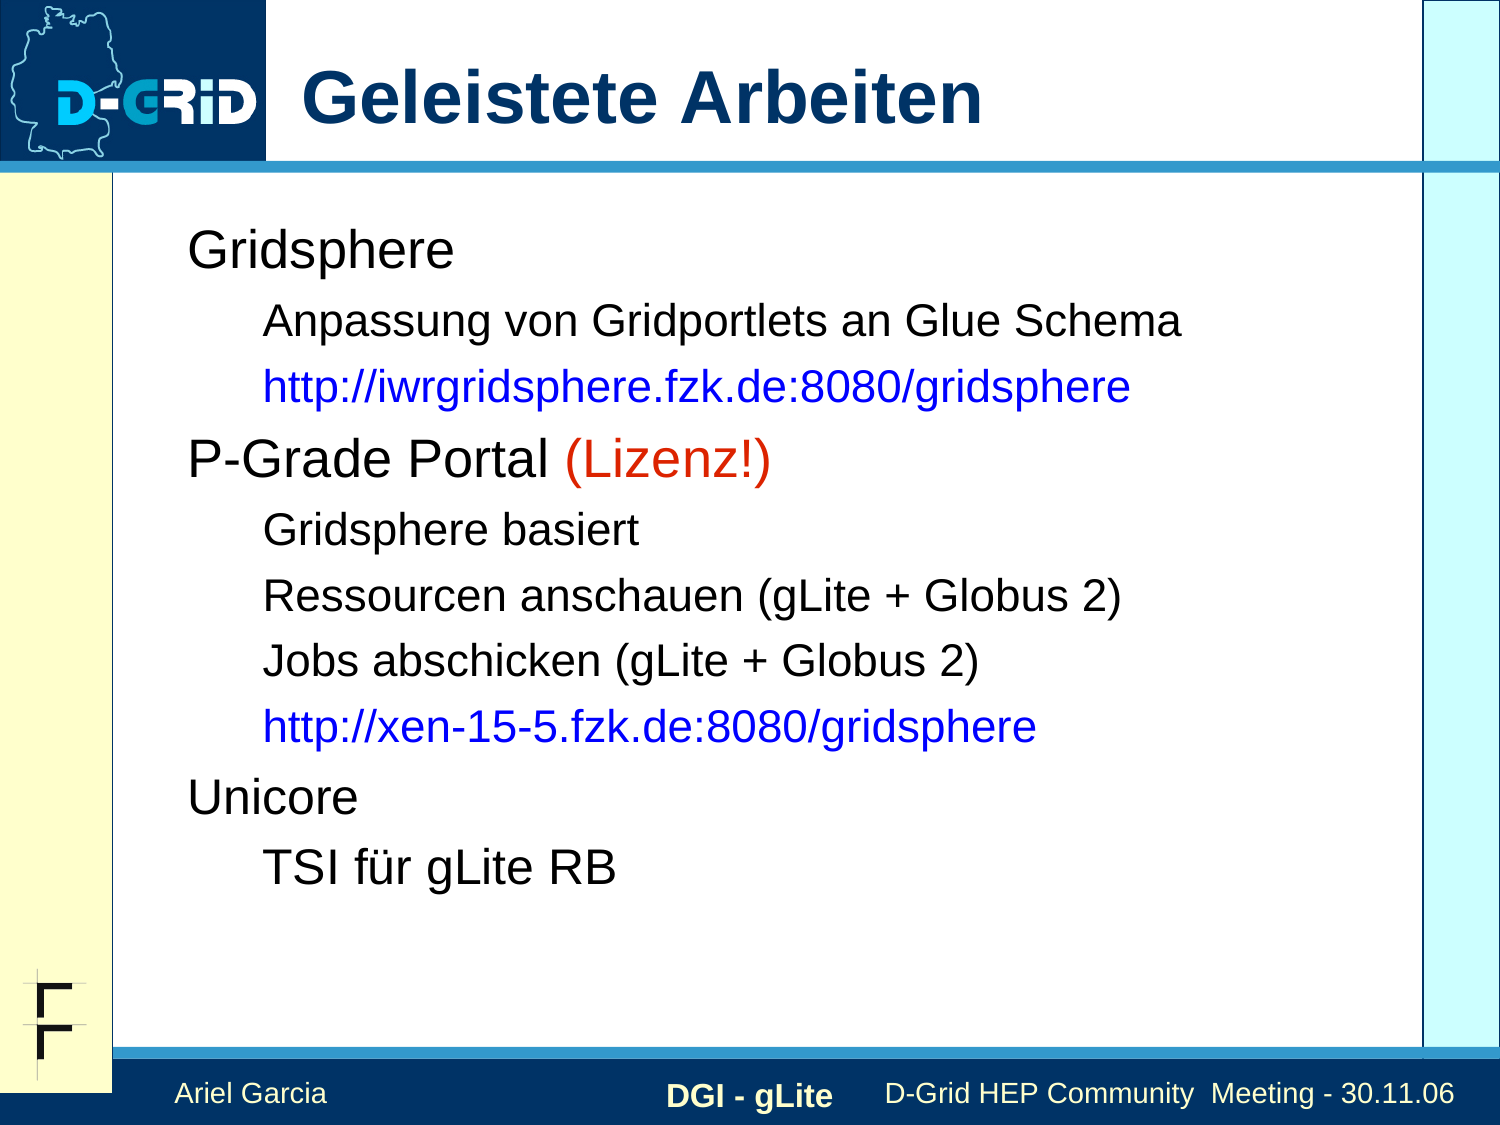

# Geleistete Arbeiten
Gridsphere
Anpassung von Gridportlets an Glue Schema
http://iwrgridsphere.fzk.de:8080/gridsphere
P-Grade Portal (Lizenz!)
Gridsphere basiert
Ressourcen anschauen (gLite + Globus 2)
Jobs abschicken (gLite + Globus 2)
http://xen-15-5.fzk.de:8080/gridsphere
Unicore
TSI für gLite RB